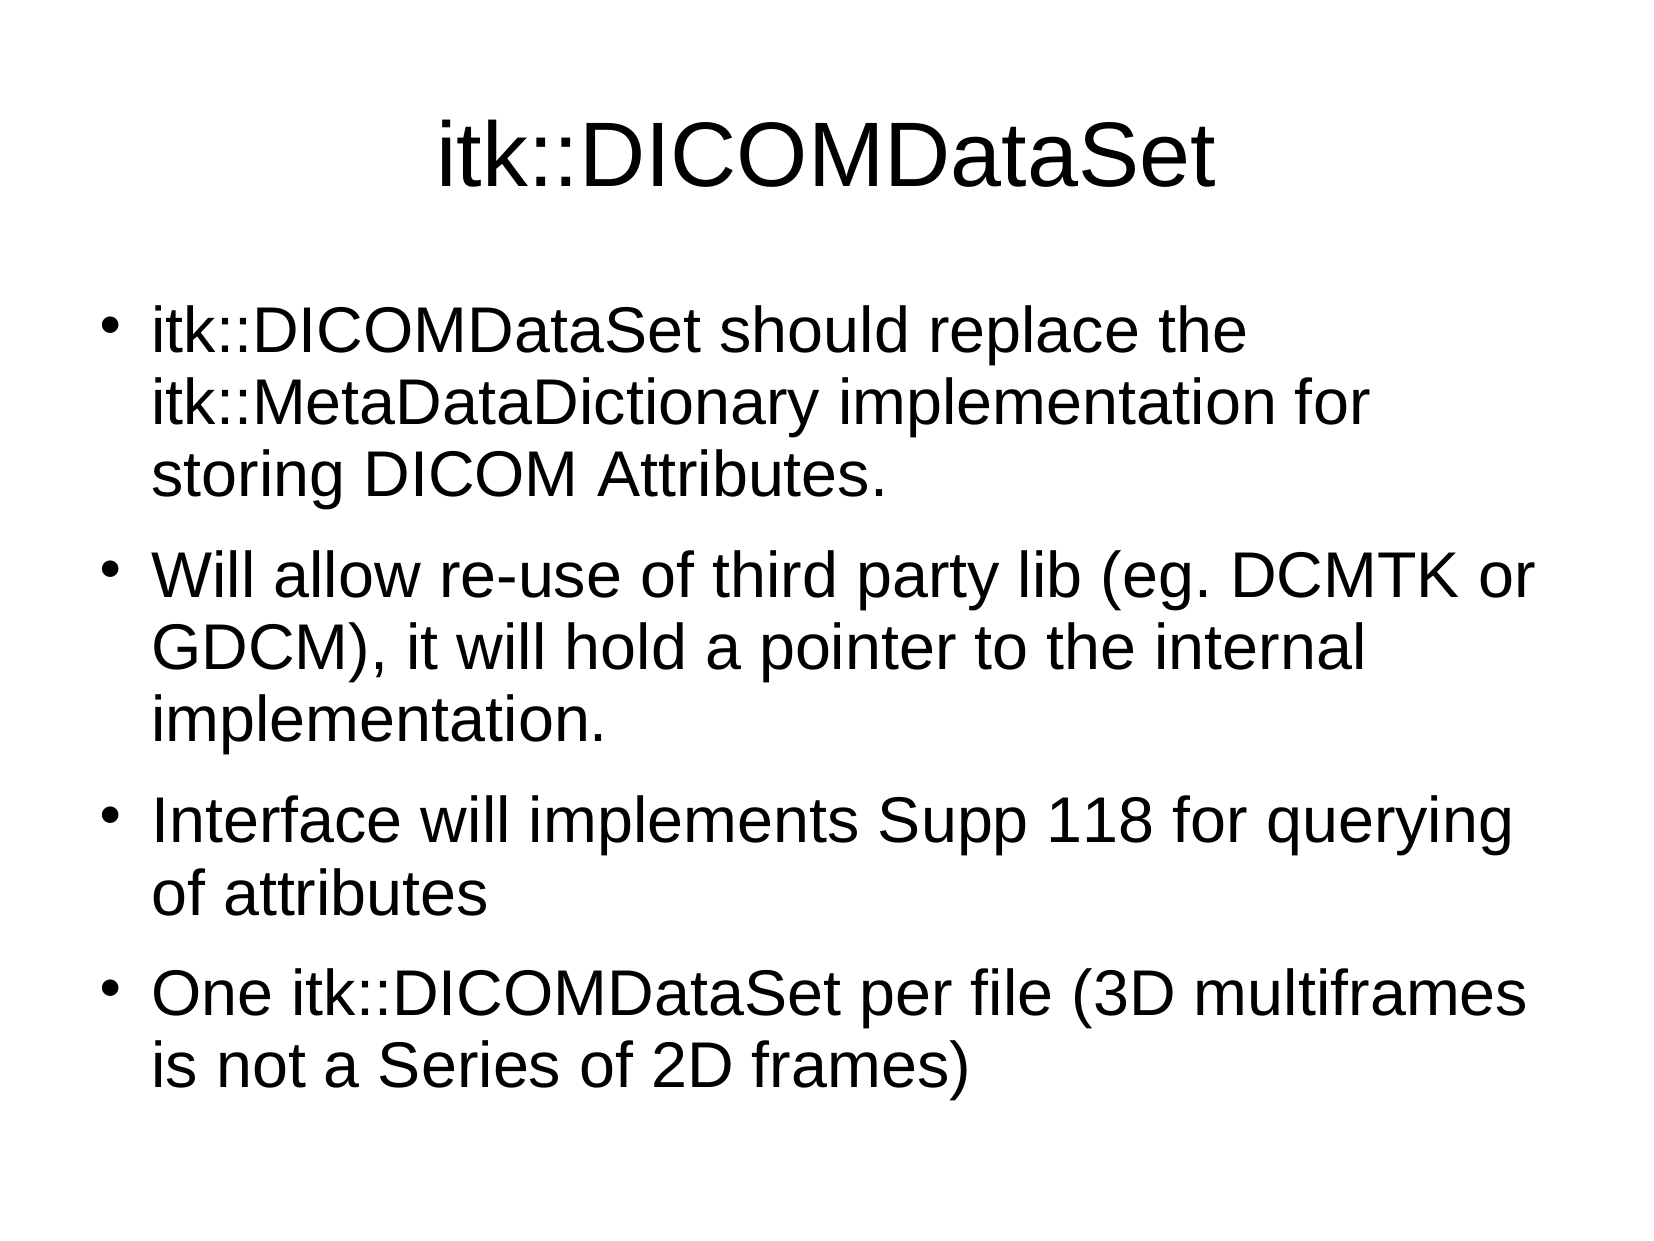

# itk::DICOMDataSet
itk::DICOMDataSet should replace the itk::MetaDataDictionary implementation for storing DICOM Attributes.
Will allow re-use of third party lib (eg. DCMTK or GDCM), it will hold a pointer to the internal implementation.
Interface will implements Supp 118 for querying of attributes
One itk::DICOMDataSet per file (3D multiframes is not a Series of 2D frames)